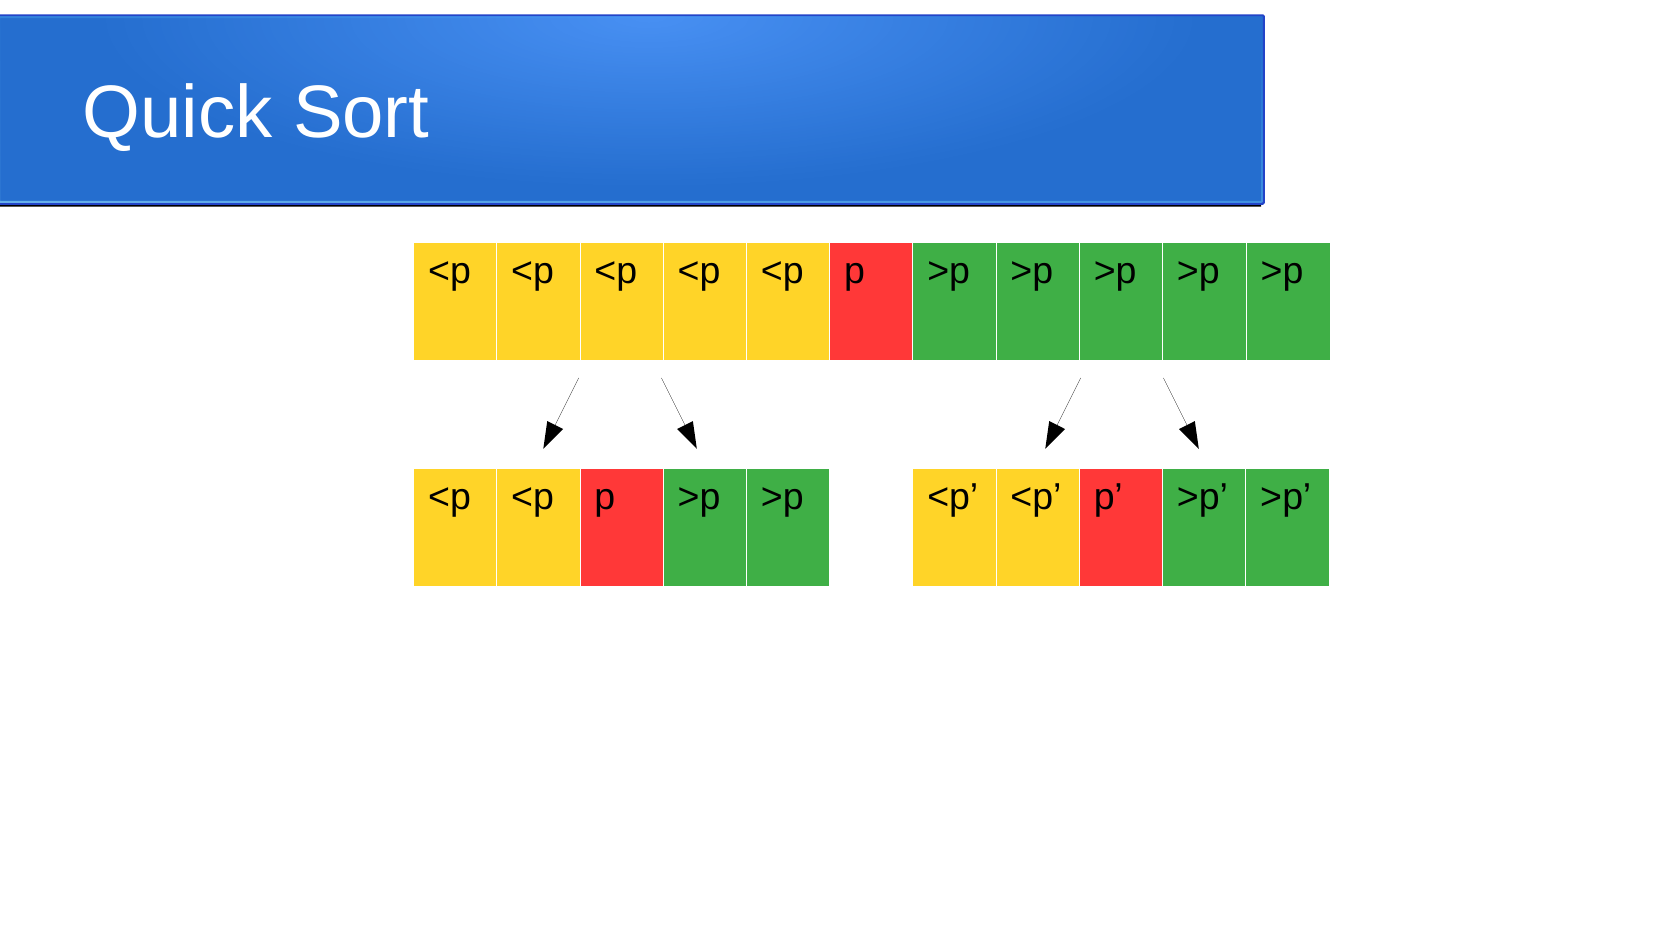

# Quick Sort
| <p | <p | <p | <p | <p | p | >p | >p | >p | >p | >p |
| --- | --- | --- | --- | --- | --- | --- | --- | --- | --- | --- |
| <p | <p | p | >p | >p | | <p’ | <p’ | p’ | >p’ | >p’ |
| --- | --- | --- | --- | --- | --- | --- | --- | --- | --- | --- |